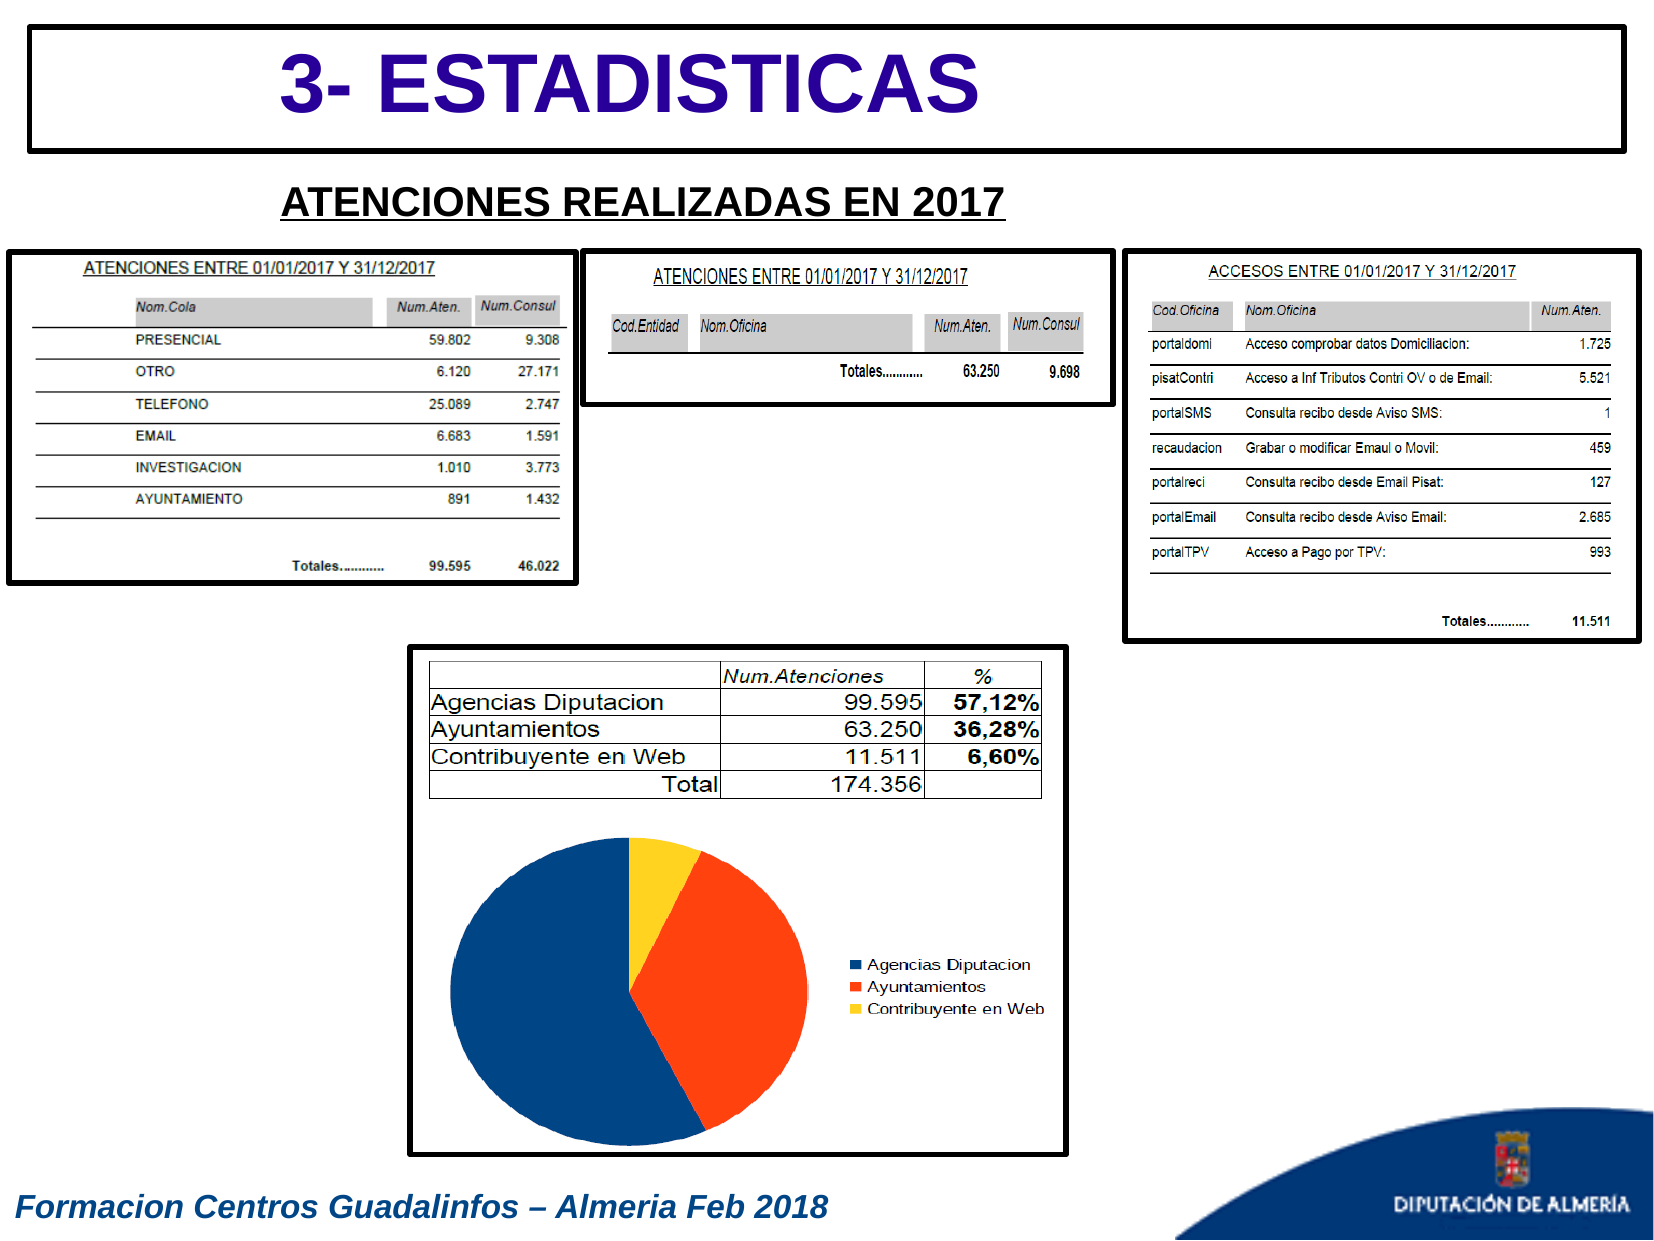

3- ESTADISTICAS
ATENCIONES REALIZADAS EN 2017
Formacion Centros Guadalinfos – Almeria Feb 2018